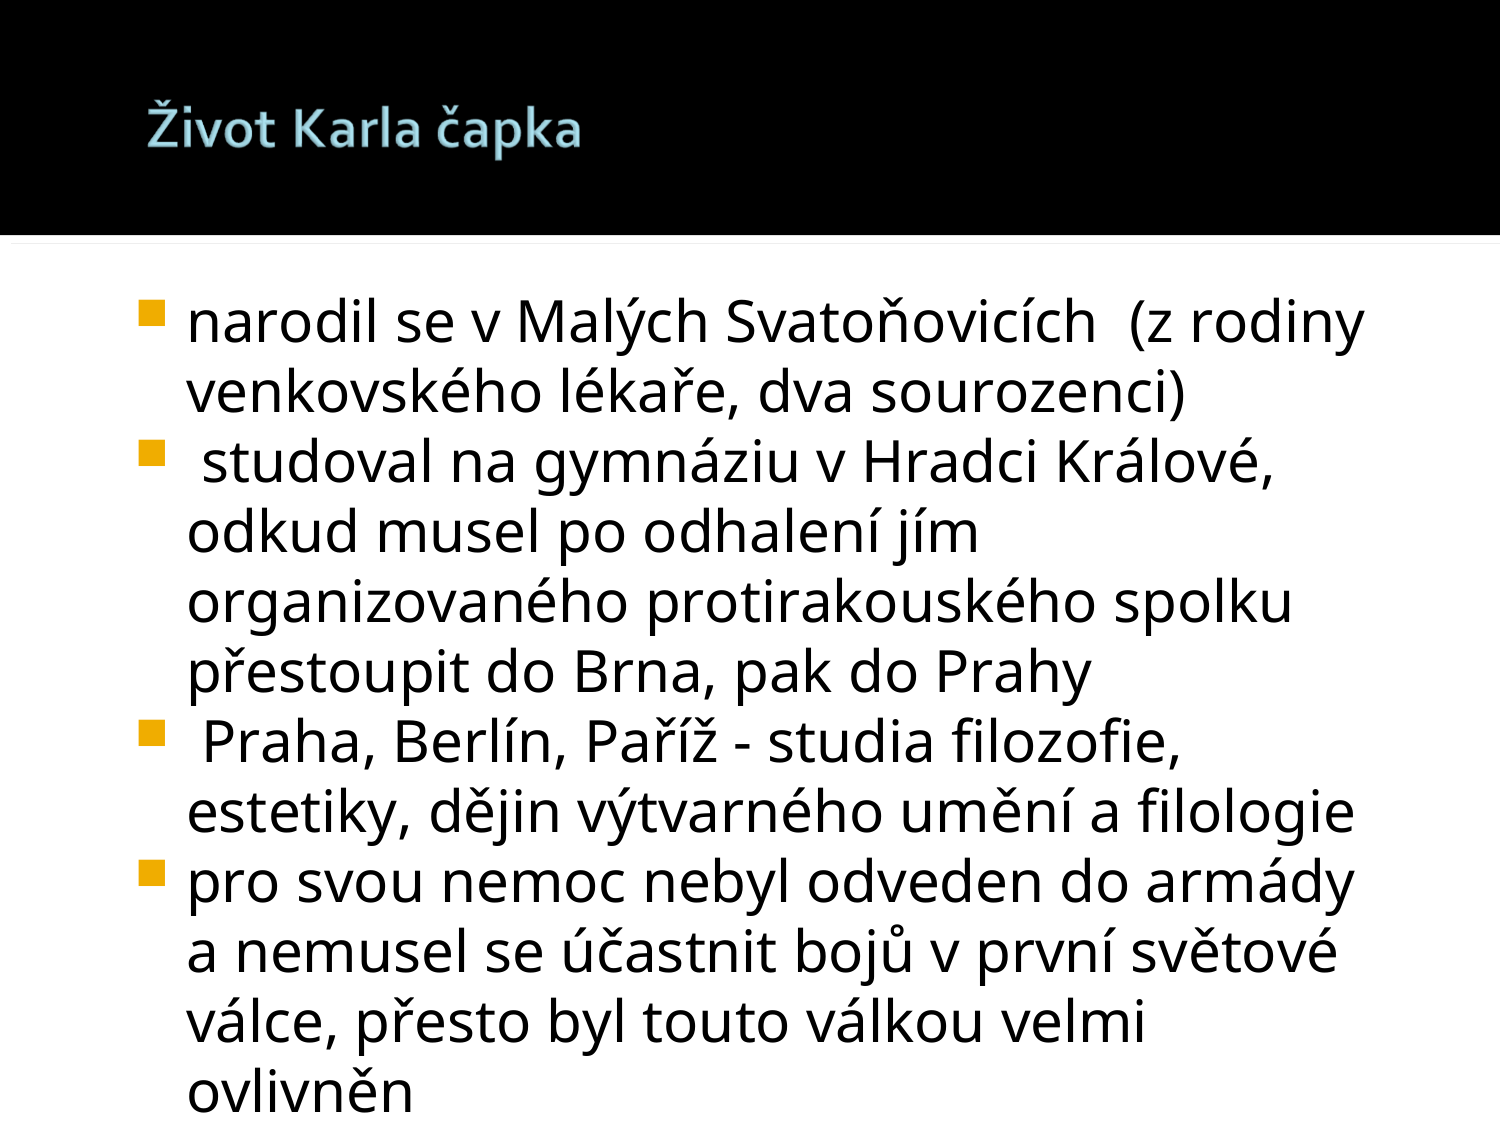

# narodil se v Malých Svatoňovicích (z rodiny venkovského lékaře, dva sourozenci)
 studoval na gymnáziu v Hradci Králové, odkud musel po odhalení jím organizovaného protirakouského spolku přestoupit do Brna, pak do Prahy
 Praha, Berlín, Paříž - studia filozofie, estetiky, dějin výtvarného umění a filologie
pro svou nemoc nebyl odveden do armády a nemusel se účastnit bojů v první světové válce, přesto byl touto válkou velmi ovlivněn